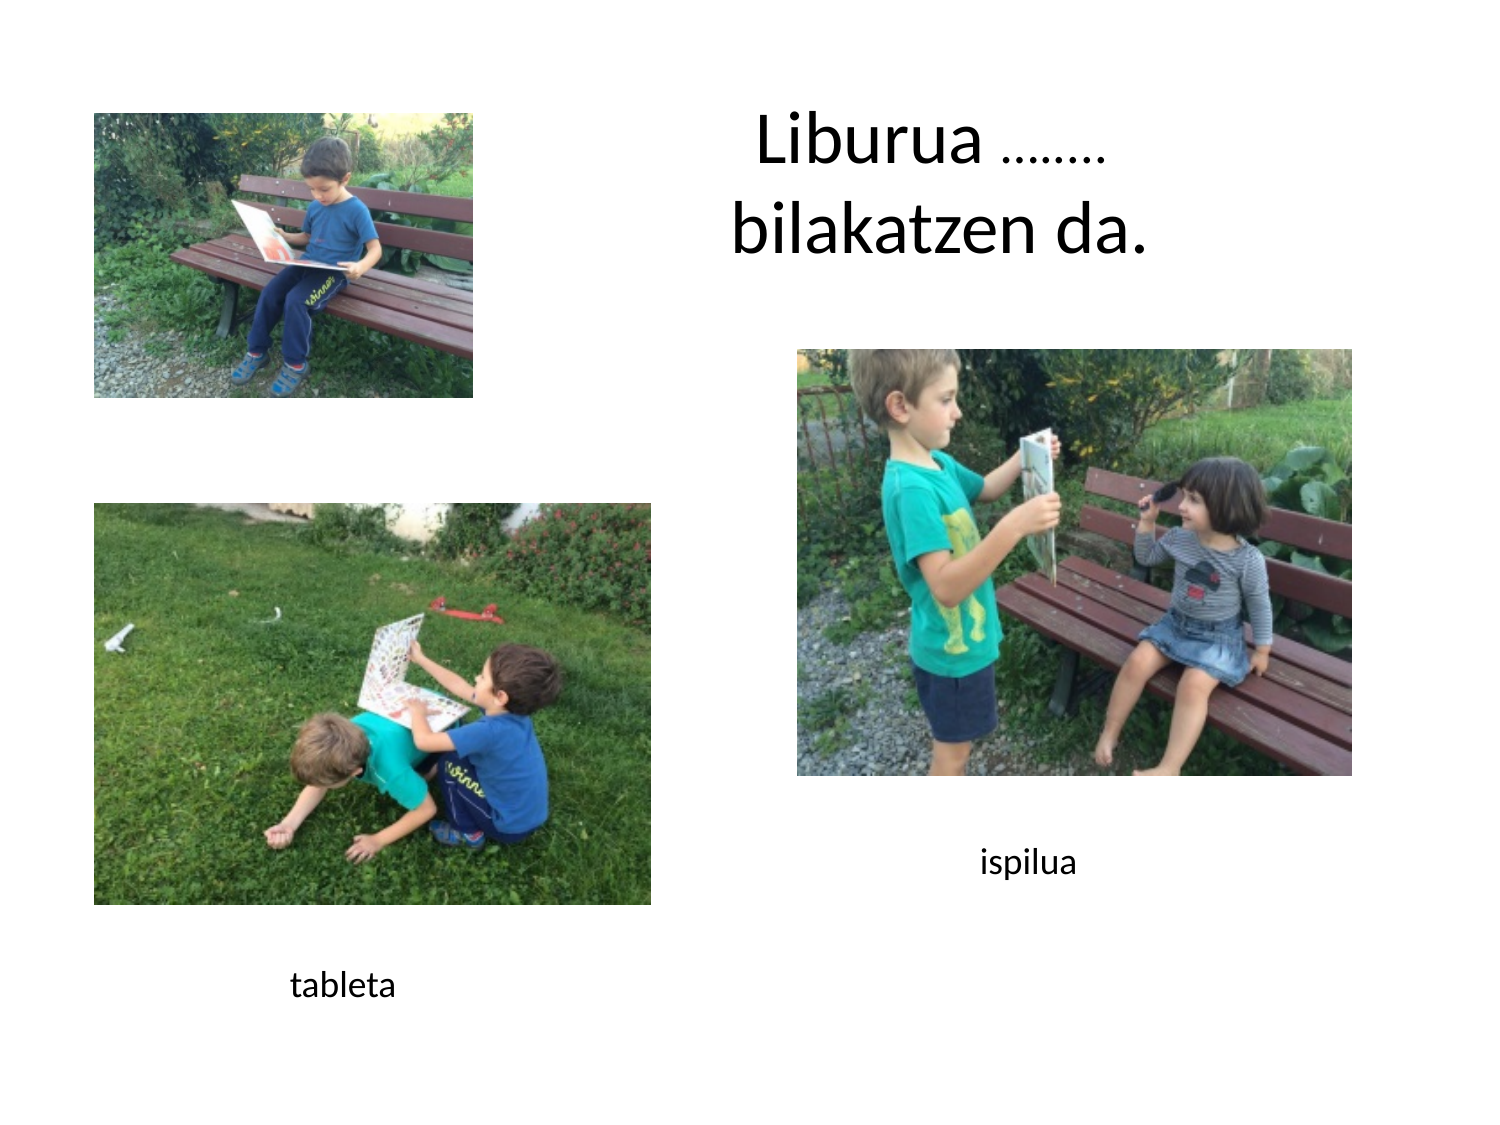

# Liburua …..... bilakatzen da.
	ispilua
tableta